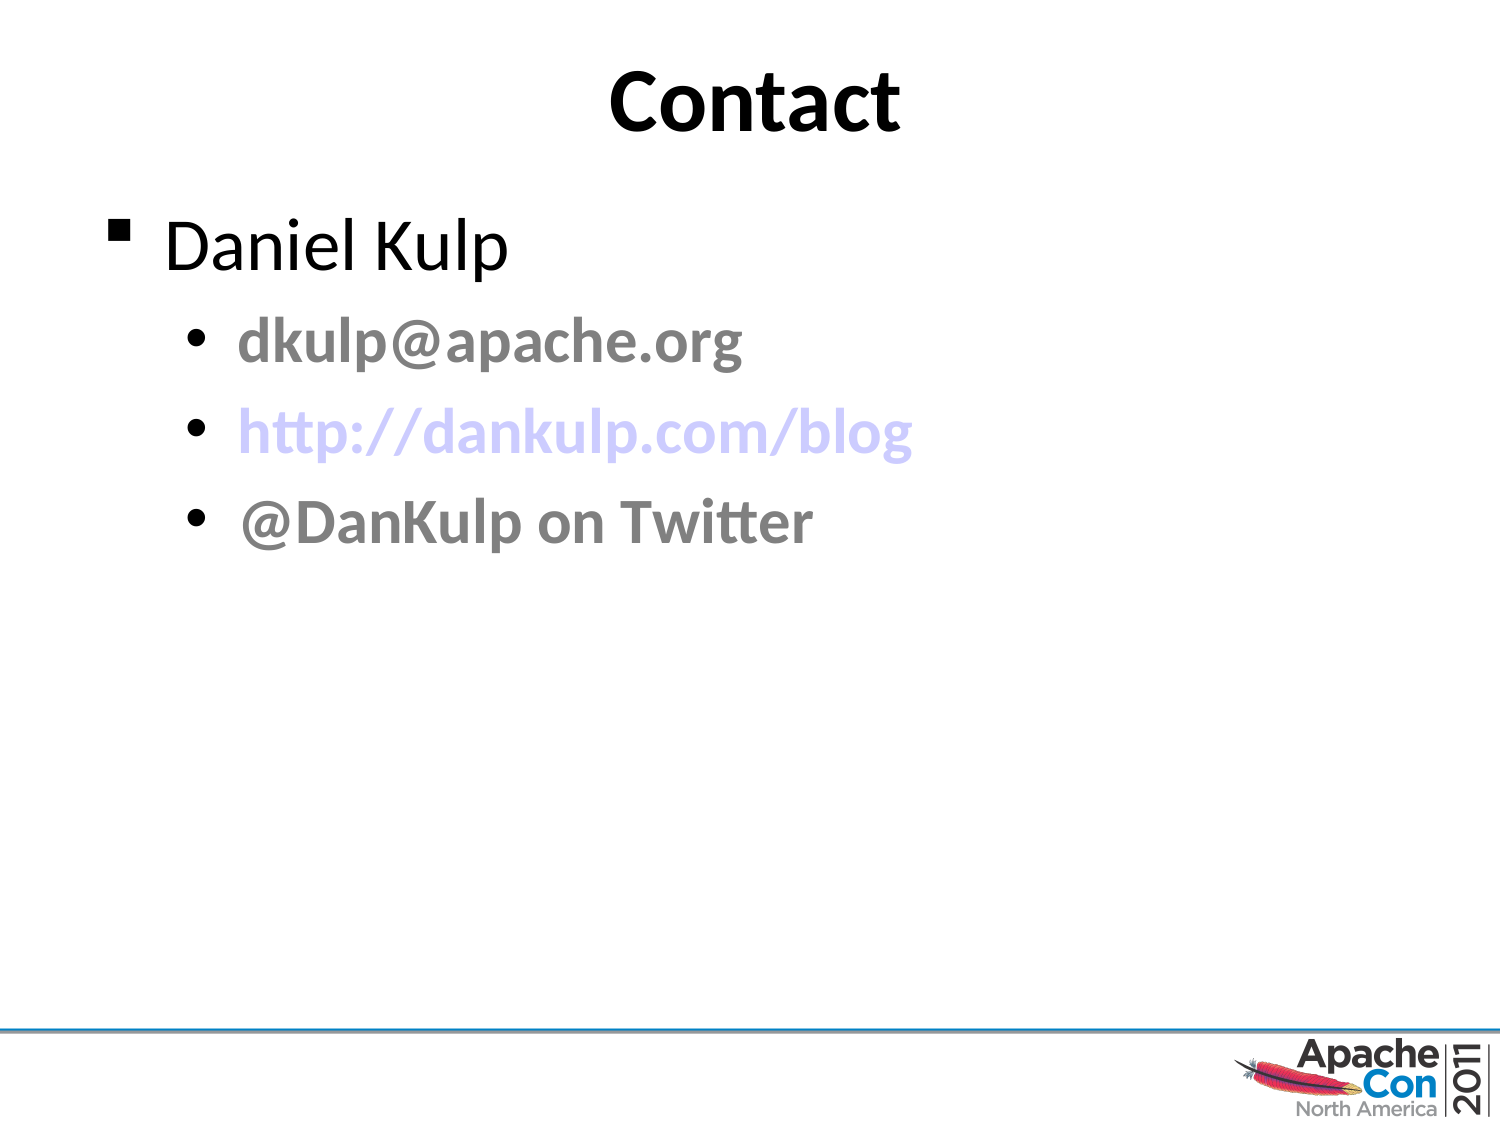

# Contact
Daniel Kulp
dkulp@apache.org
http://dankulp.com/blog
@DanKulp on Twitter